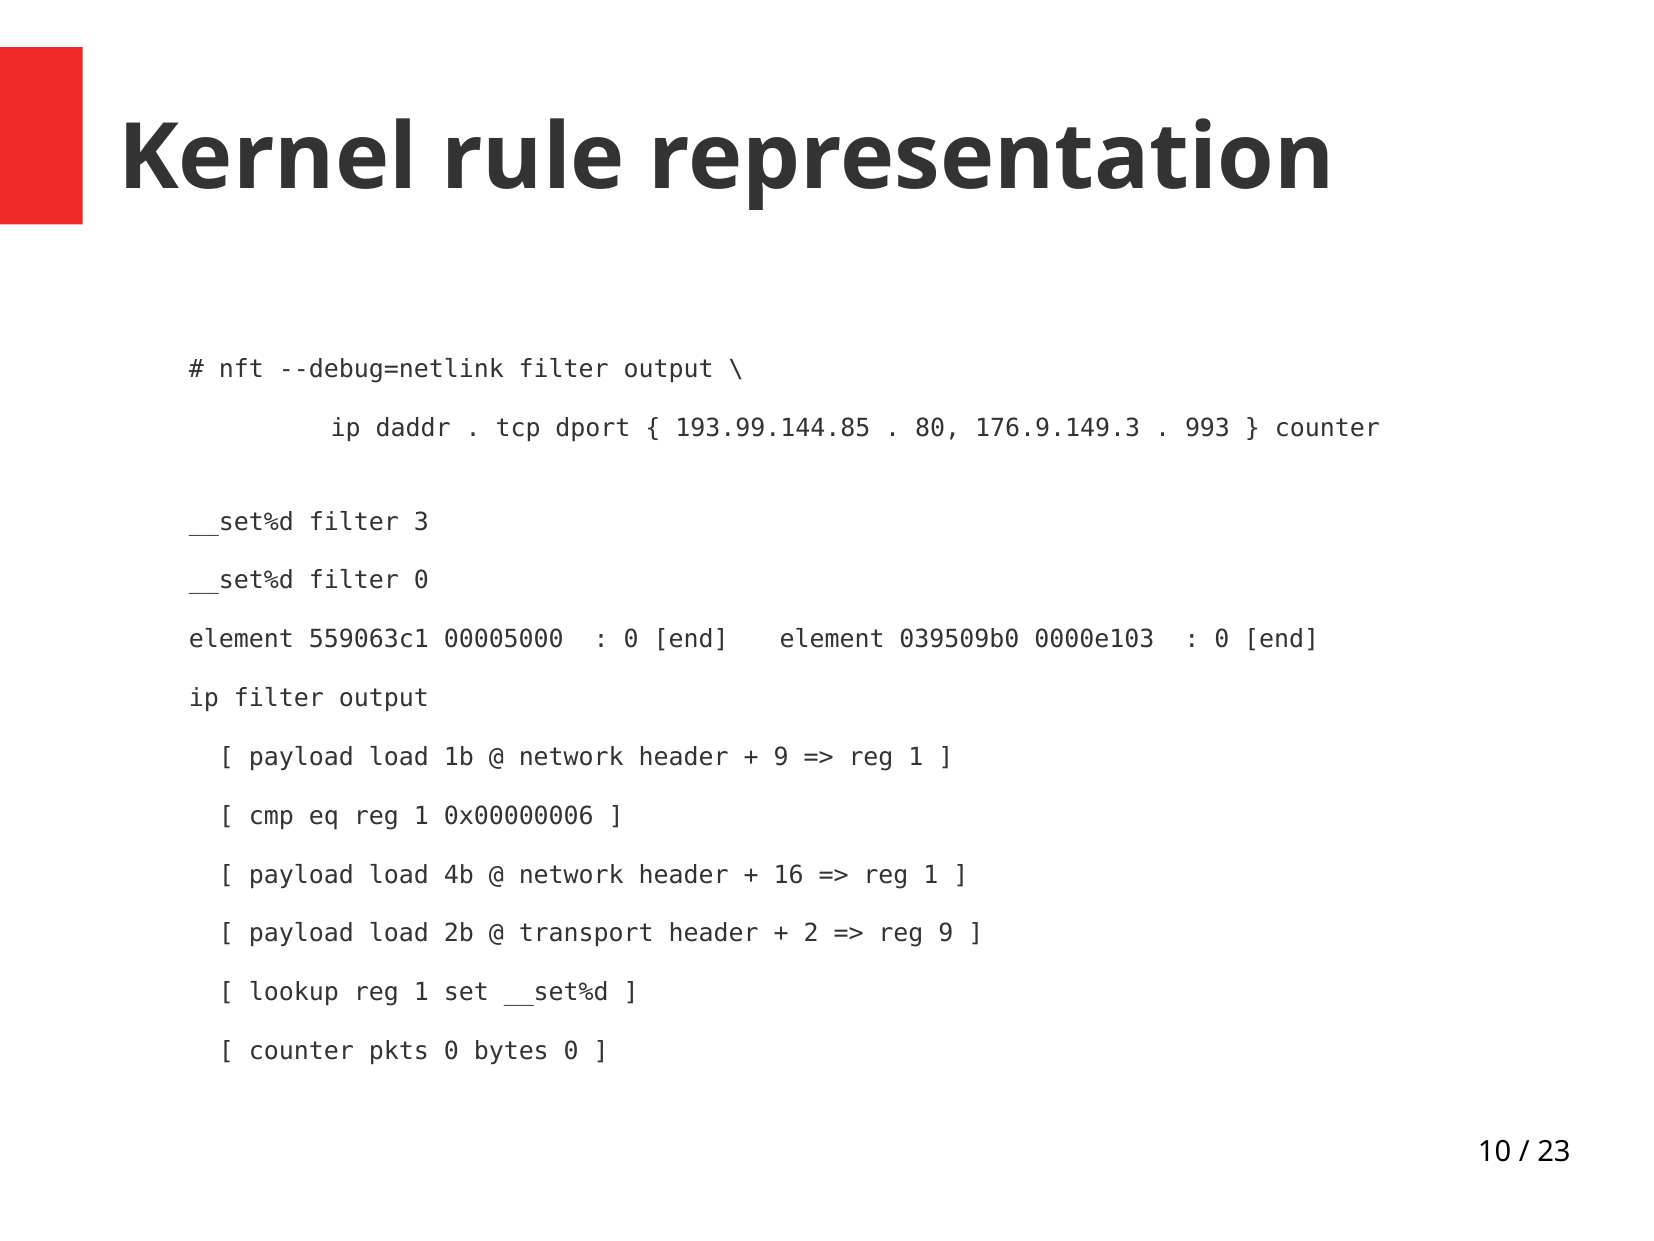

# Kernel rule representation
# nft --debug=netlink filter output \
ip daddr . tcp dport { 193.99.144.85 . 80, 176.9.149.3 . 993 } counter
__set%d filter 3
__set%d filter 0
element 559063c1 00005000 : 0 [end]	element 039509b0 0000e103 : 0 [end]
ip filter output
 [ payload load 1b @ network header + 9 => reg 1 ]
 [ cmp eq reg 1 0x00000006 ]
 [ payload load 4b @ network header + 16 => reg 1 ]
 [ payload load 2b @ transport header + 2 => reg 9 ]
 [ lookup reg 1 set __set%d ]
 [ counter pkts 0 bytes 0 ]
10